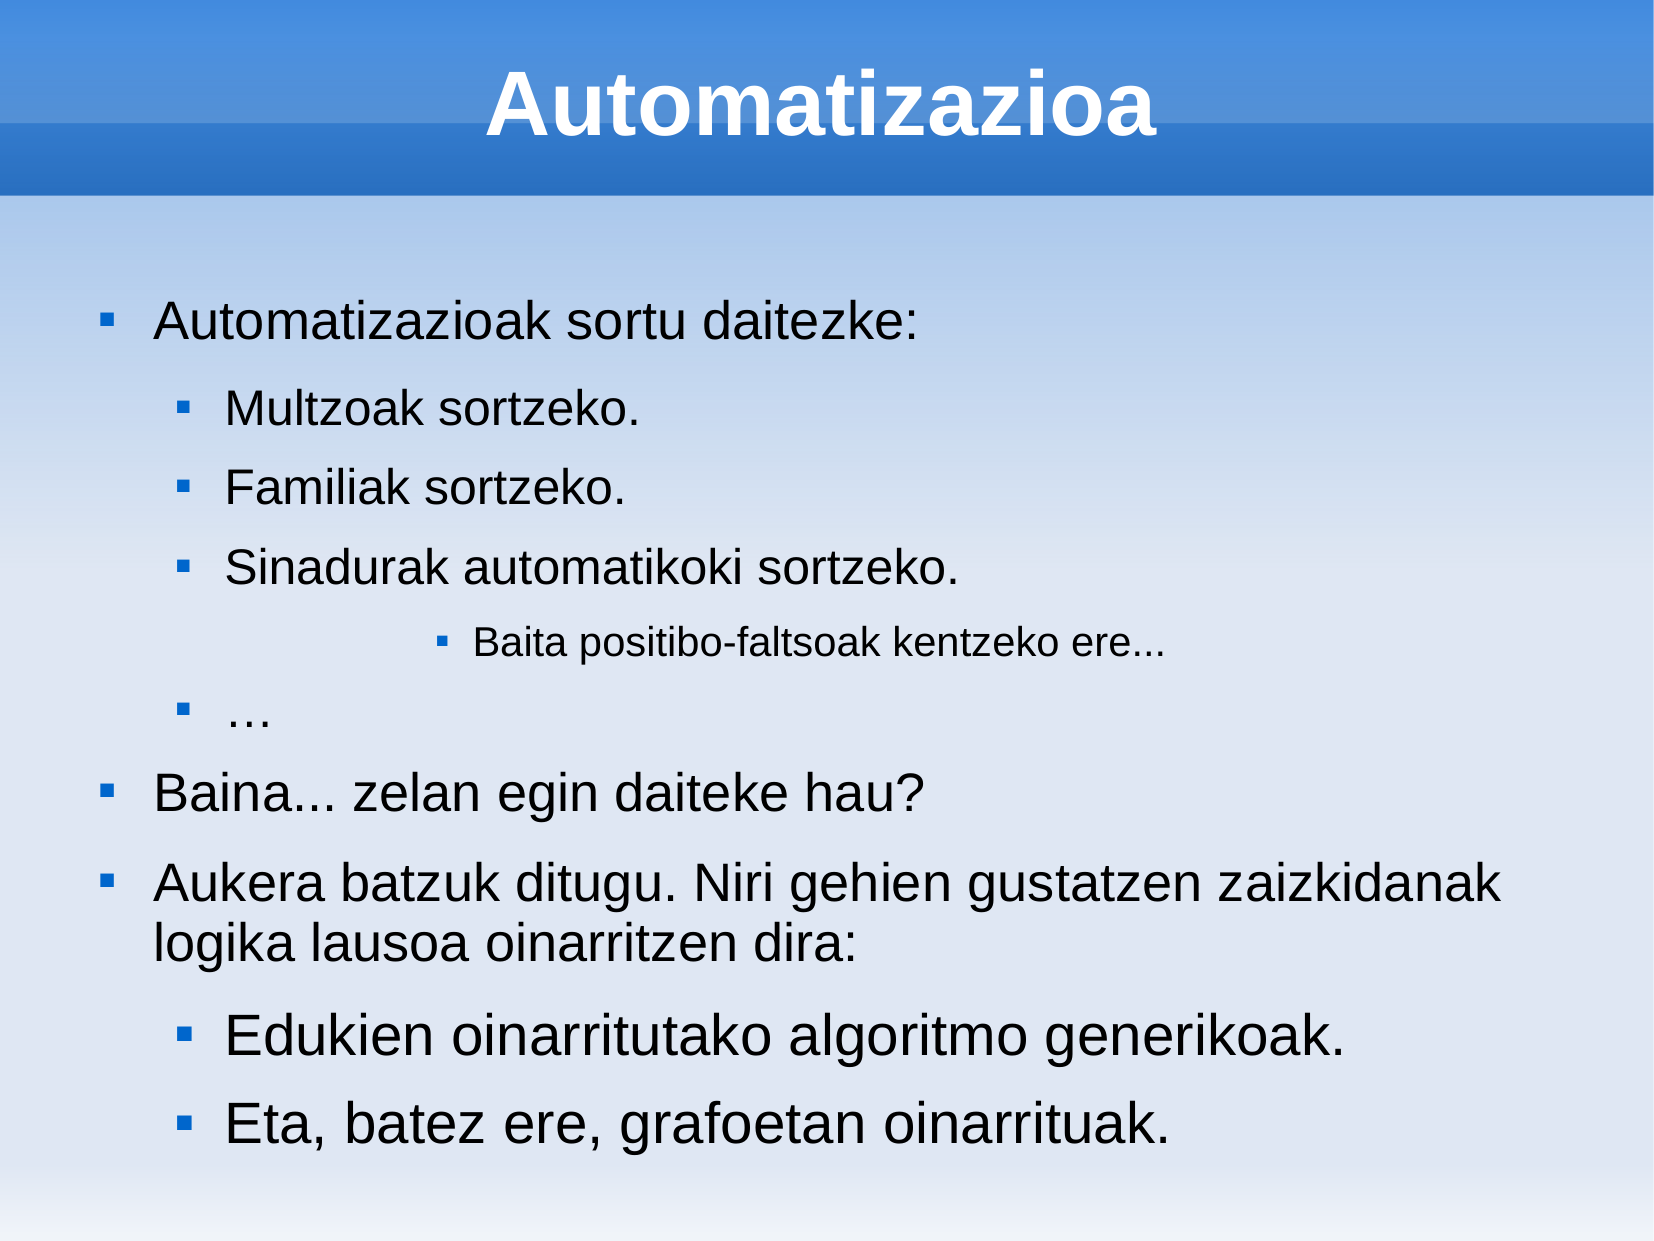

# Automatizazioa
Automatizazioak sortu daitezke:
Multzoak sortzeko.
Familiak sortzeko.
Sinadurak automatikoki sortzeko.
Baita positibo-faltsoak kentzeko ere...
…
Baina... zelan egin daiteke hau?
Aukera batzuk ditugu. Niri gehien gustatzen zaizkidanak logika lausoa oinarritzen dira:
Edukien oinarritutako algoritmo generikoak.
Eta, batez ere, grafoetan oinarrituak.